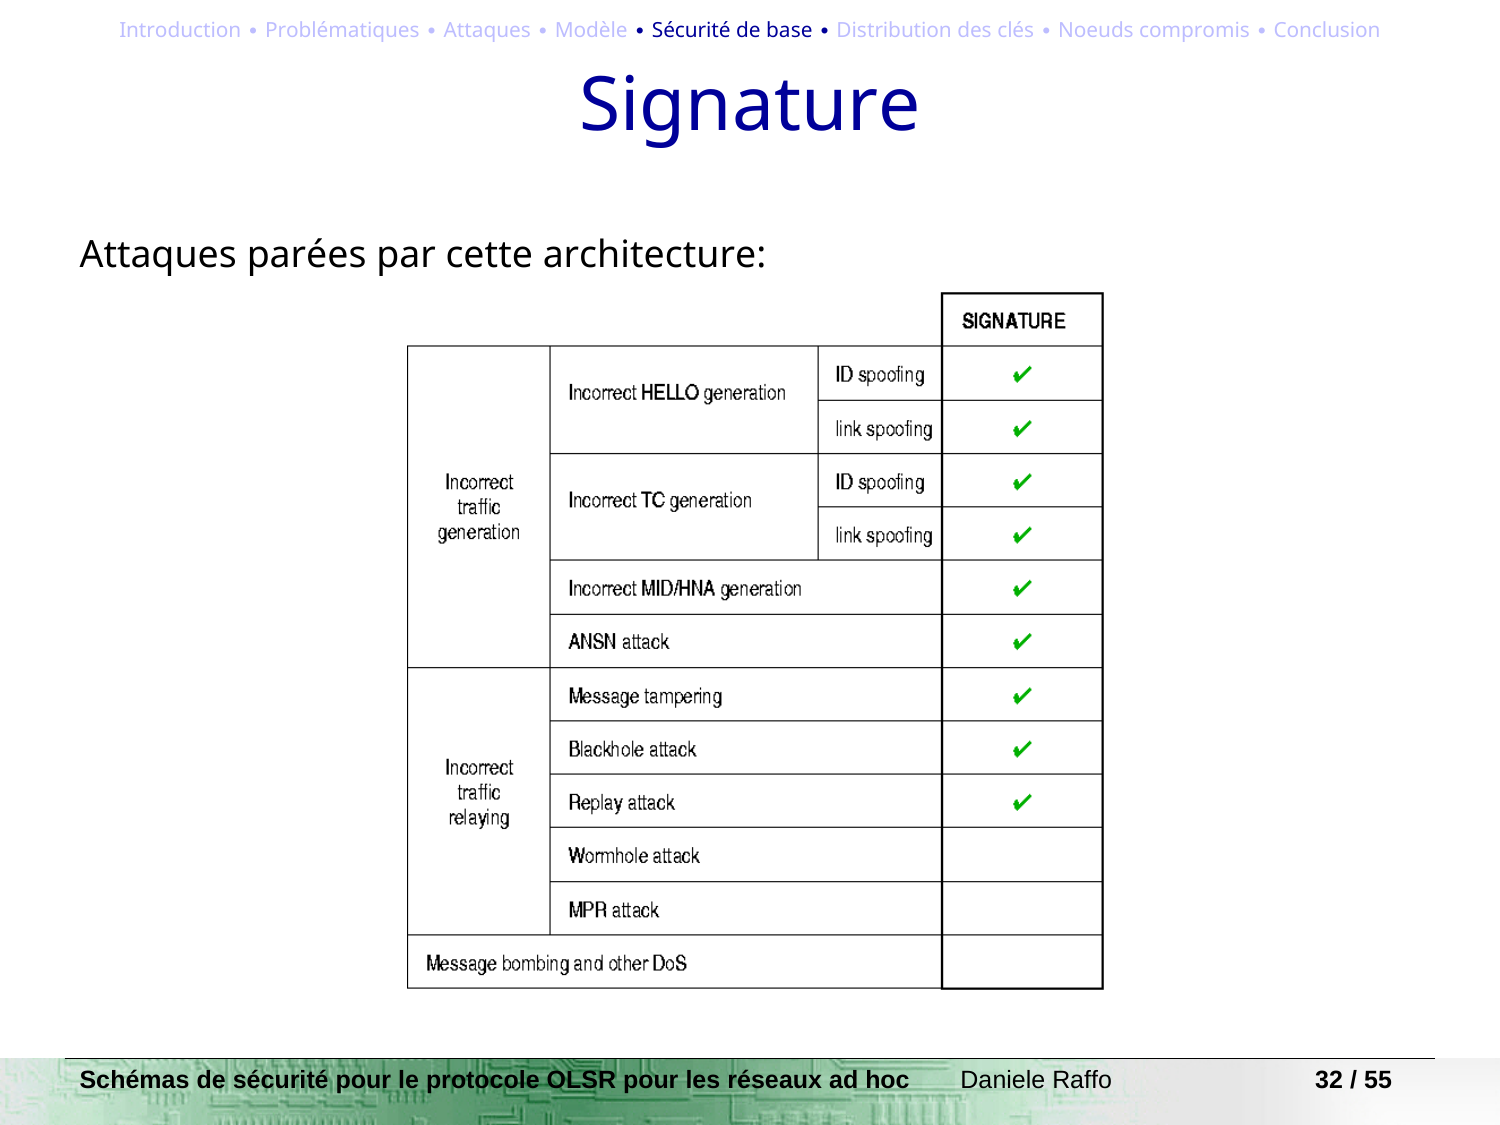

Introduction ∙ Problématiques ∙ Attaques ∙ Modèle ∙ Sécurité de base ∙ Distribution des clés ∙ Noeuds compromis ∙ Conclusion
Signature
Attaques parées par cette architecture:
32
Schémas de sécurité pour le protocole OLSR pour les réseaux ad hoc Daniele Raffo